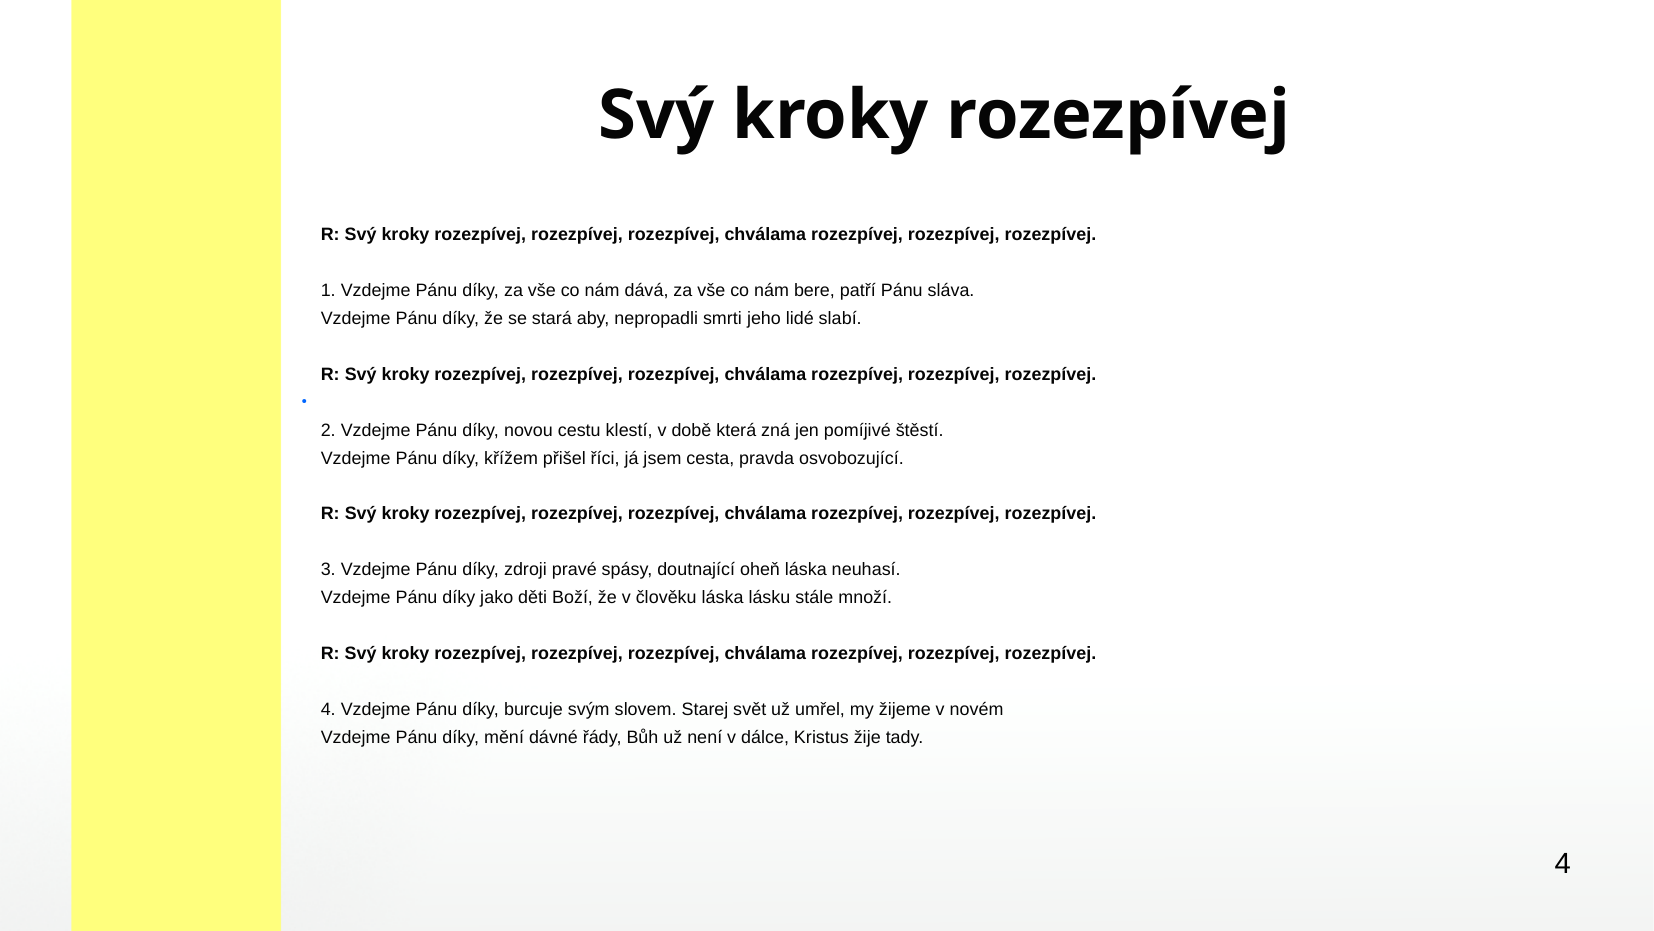

# Svý kroky rozezpívej
R: Svý kroky rozezpívej, rozezpívej, rozezpívej, chválama rozezpívej, rozezpívej, rozezpívej.
1. Vzdejme Pánu díky, za vše co nám dává, za vše co nám bere, patří Pánu sláva.
Vzdejme Pánu díky, že se stará aby, nepropadli smrti jeho lidé slabí.
R: Svý kroky rozezpívej, rozezpívej, rozezpívej, chválama rozezpívej, rozezpívej, rozezpívej.
2. Vzdejme Pánu díky, novou cestu klestí, v době která zná jen pomíjivé štěstí.
Vzdejme Pánu díky, křížem přišel říci, já jsem cesta, pravda osvobozující.
R: Svý kroky rozezpívej, rozezpívej, rozezpívej, chválama rozezpívej, rozezpívej, rozezpívej.
3. Vzdejme Pánu díky, zdroji pravé spásy, doutnající oheň láska neuhasí.
Vzdejme Pánu díky jako děti Boží, že v člověku láska lásku stále množí.
R: Svý kroky rozezpívej, rozezpívej, rozezpívej, chválama rozezpívej, rozezpívej, rozezpívej.
4. Vzdejme Pánu díky, burcuje svým slovem. Starej svět už umřel, my žijeme v novém
Vzdejme Pánu díky, mění dávné řády, Bůh už není v dálce, Kristus žije tady.
4